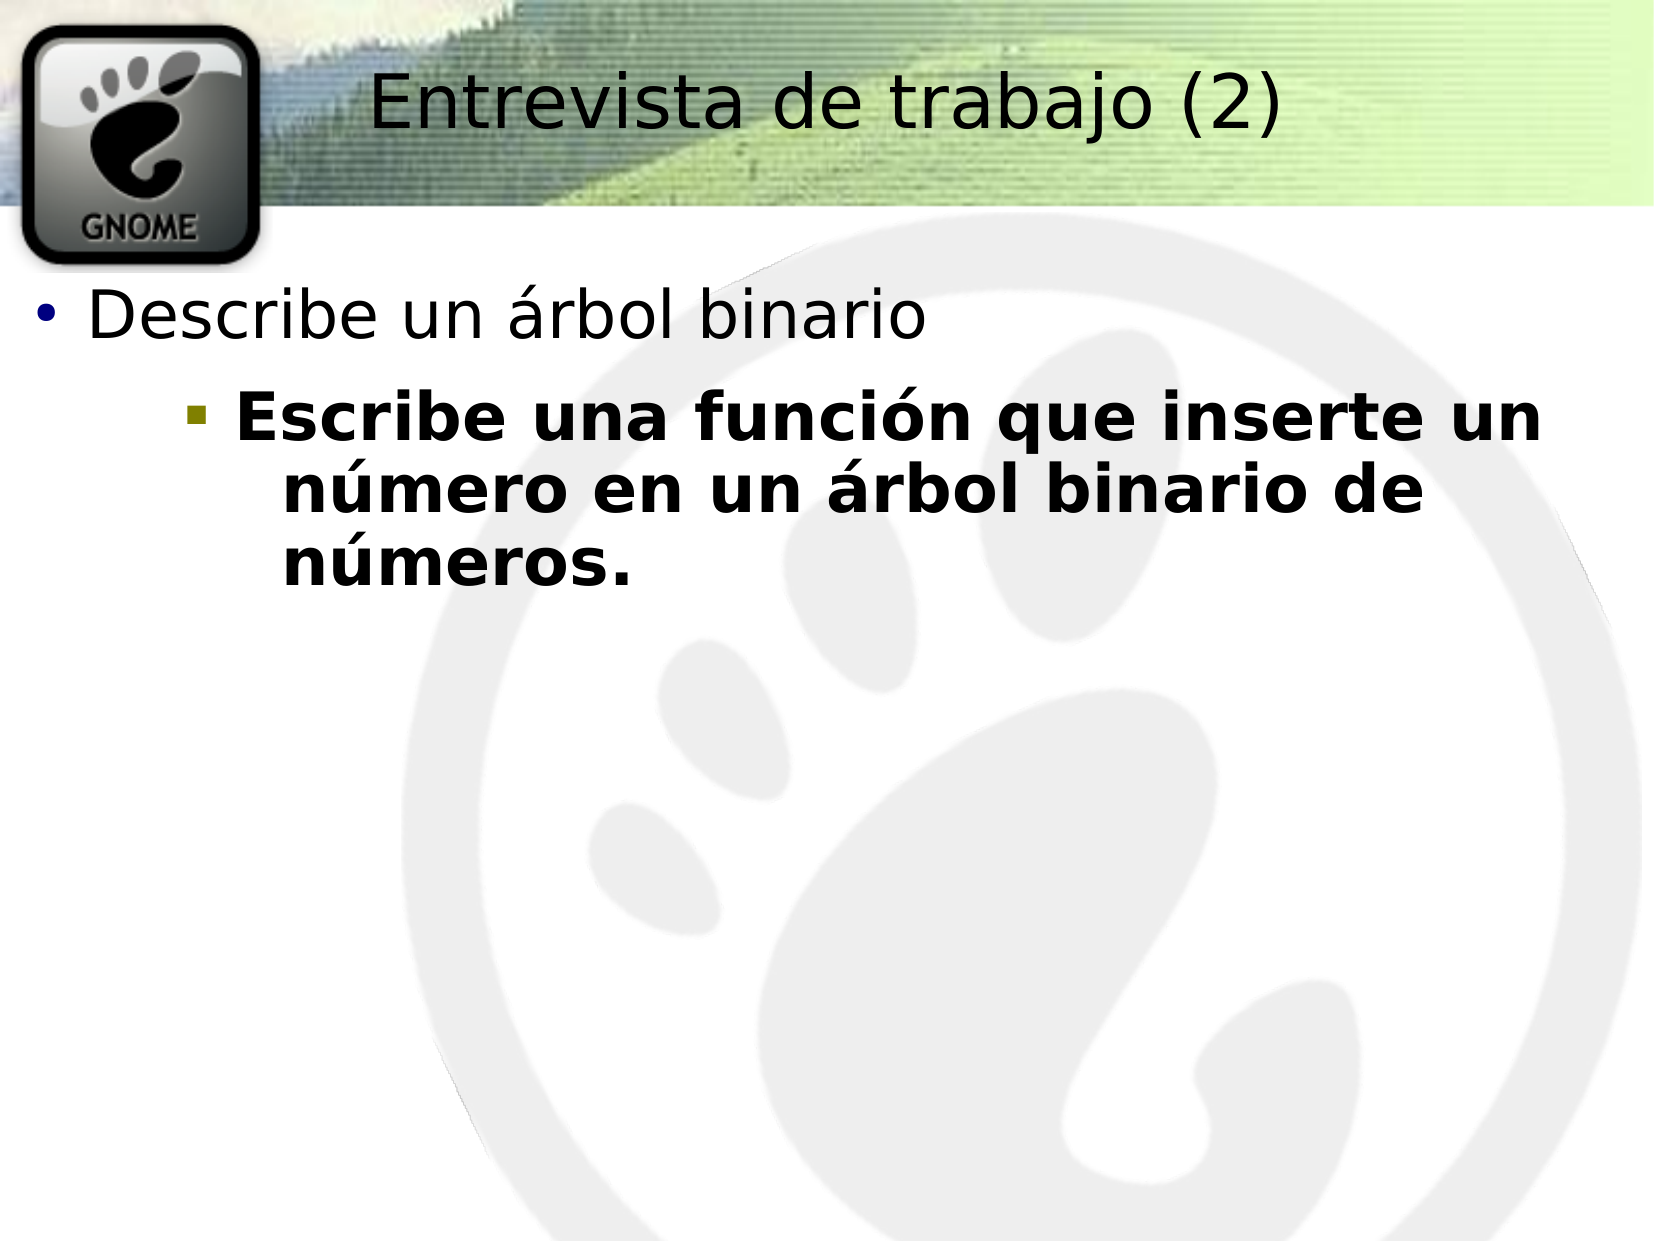

# Entrevista de trabajo (2)
Describe un árbol binario
Escribe una función que inserte un número en un árbol binario de números.